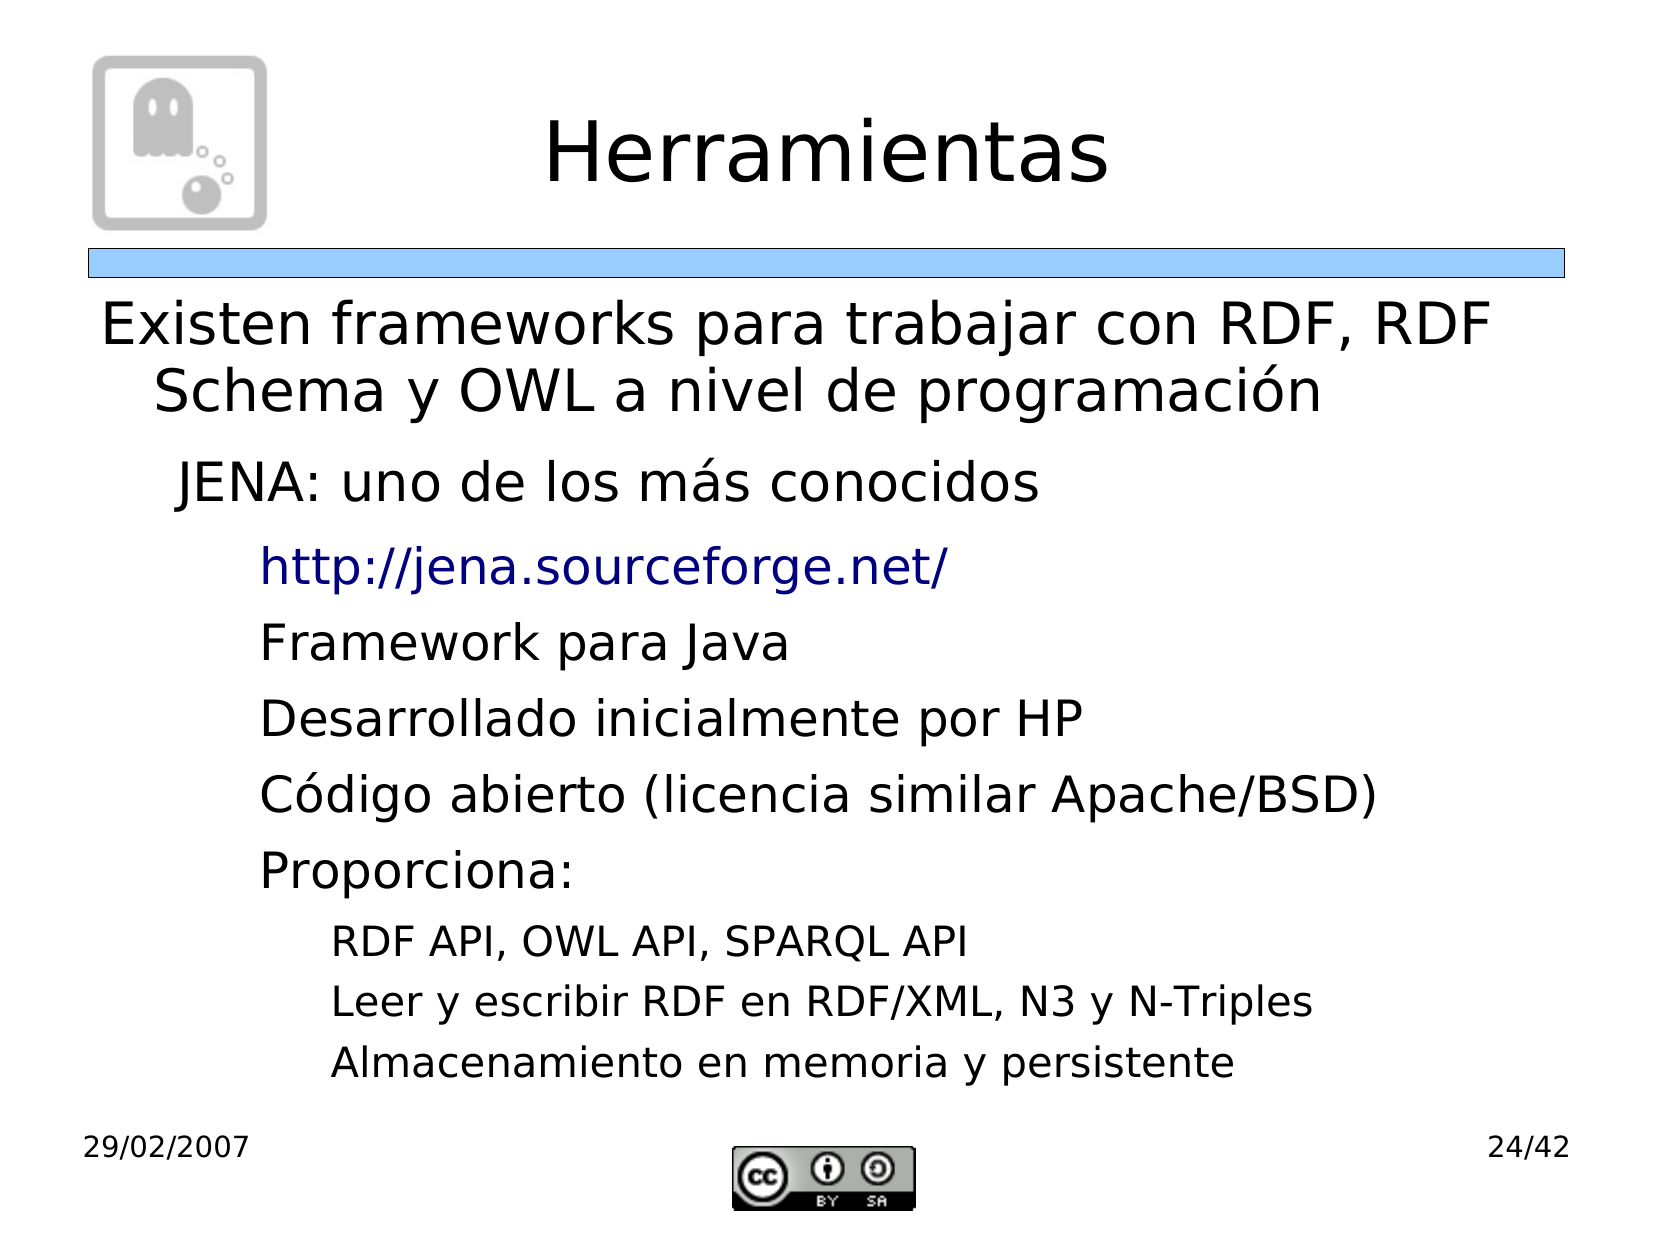

# Herramientas
Existen frameworks para trabajar con RDF, RDF Schema y OWL a nivel de programación
JENA: uno de los más conocidos
http://jena.sourceforge.net/
Framework para Java
Desarrollado inicialmente por HP
Código abierto (licencia similar Apache/BSD)
Proporciona:
RDF API, OWL API, SPARQL API
Leer y escribir RDF en RDF/XML, N3 y N-Triples
Almacenamiento en memoria y persistente